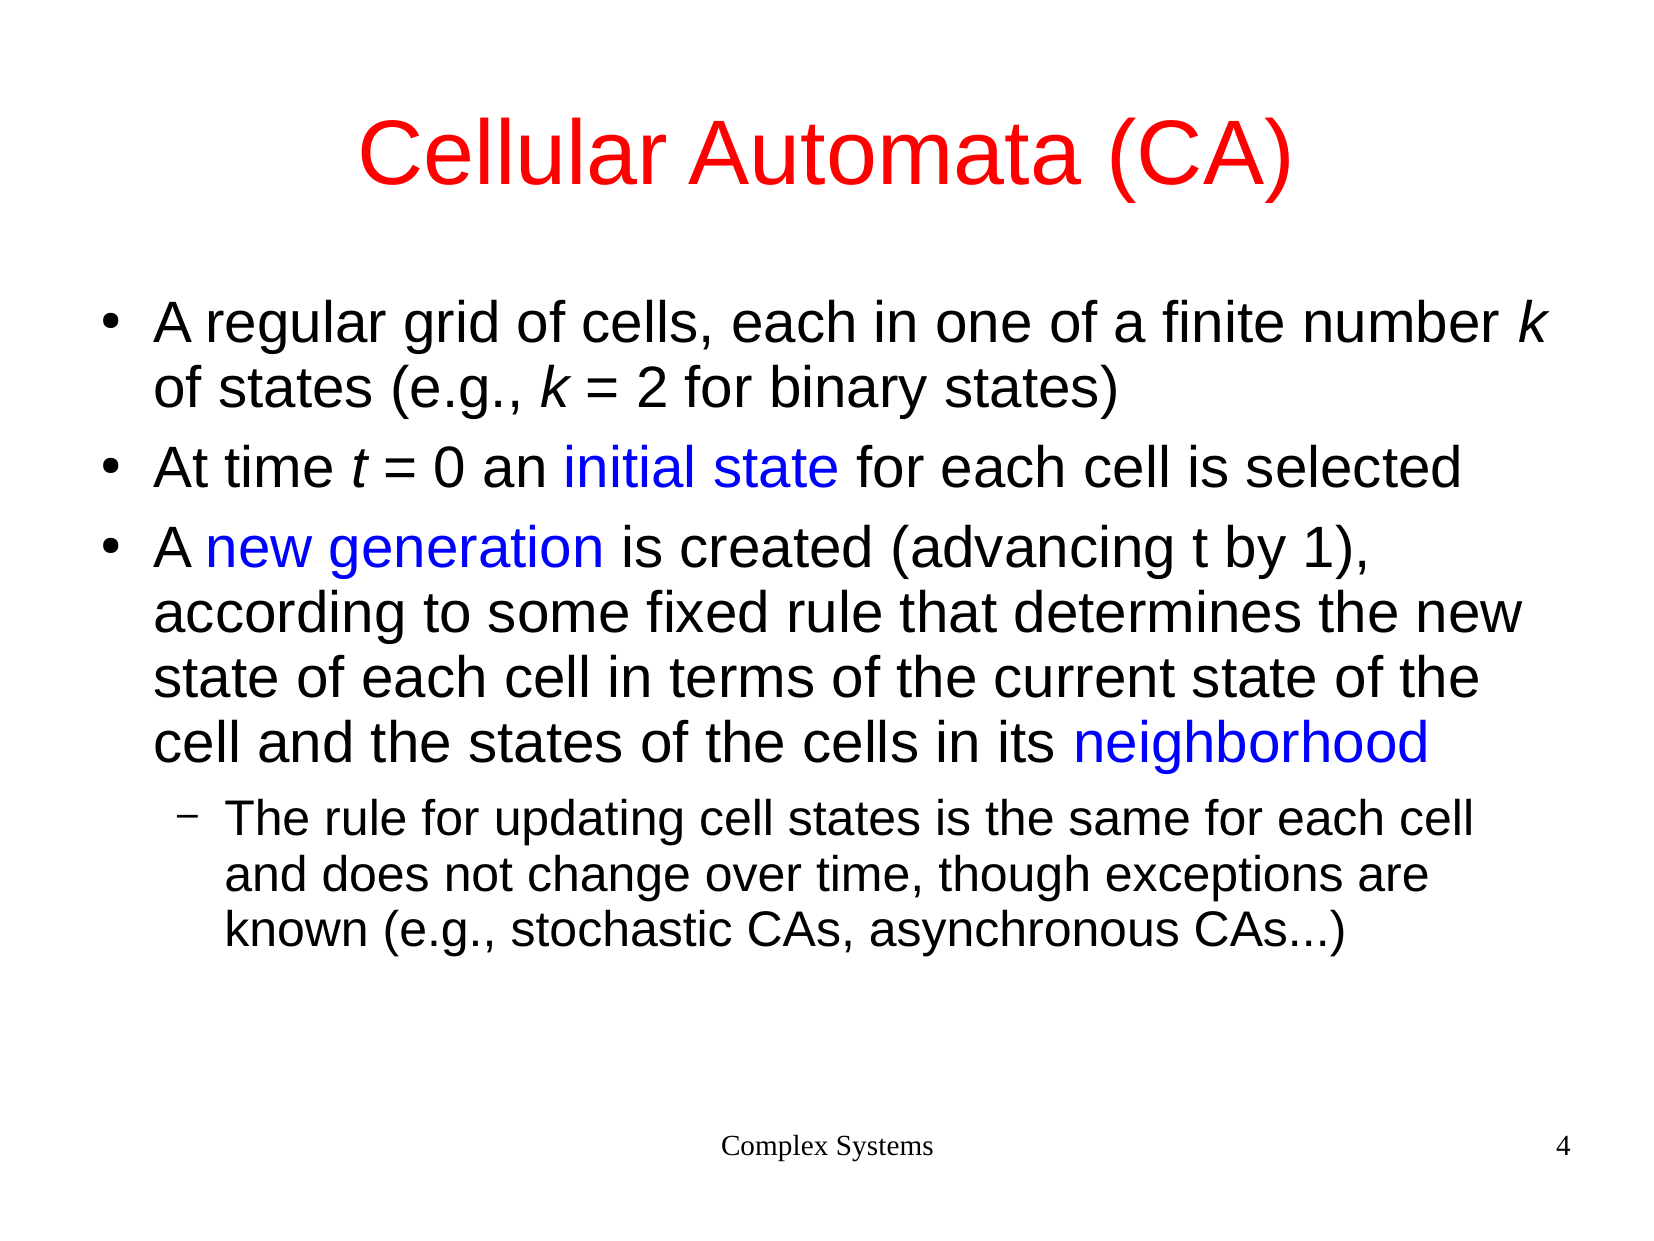

# Cellular Automata (CA)
A regular grid of cells, each in one of a finite number k of states (e.g., k = 2 for binary states)
At time t = 0 an initial state for each cell is selected
A new generation is created (advancing t by 1), according to some fixed rule that determines the new state of each cell in terms of the current state of the cell and the states of the cells in its neighborhood
The rule for updating cell states is the same for each cell and does not change over time, though exceptions are known (e.g., stochastic CAs, asynchronous CAs...)
Complex Systems
4